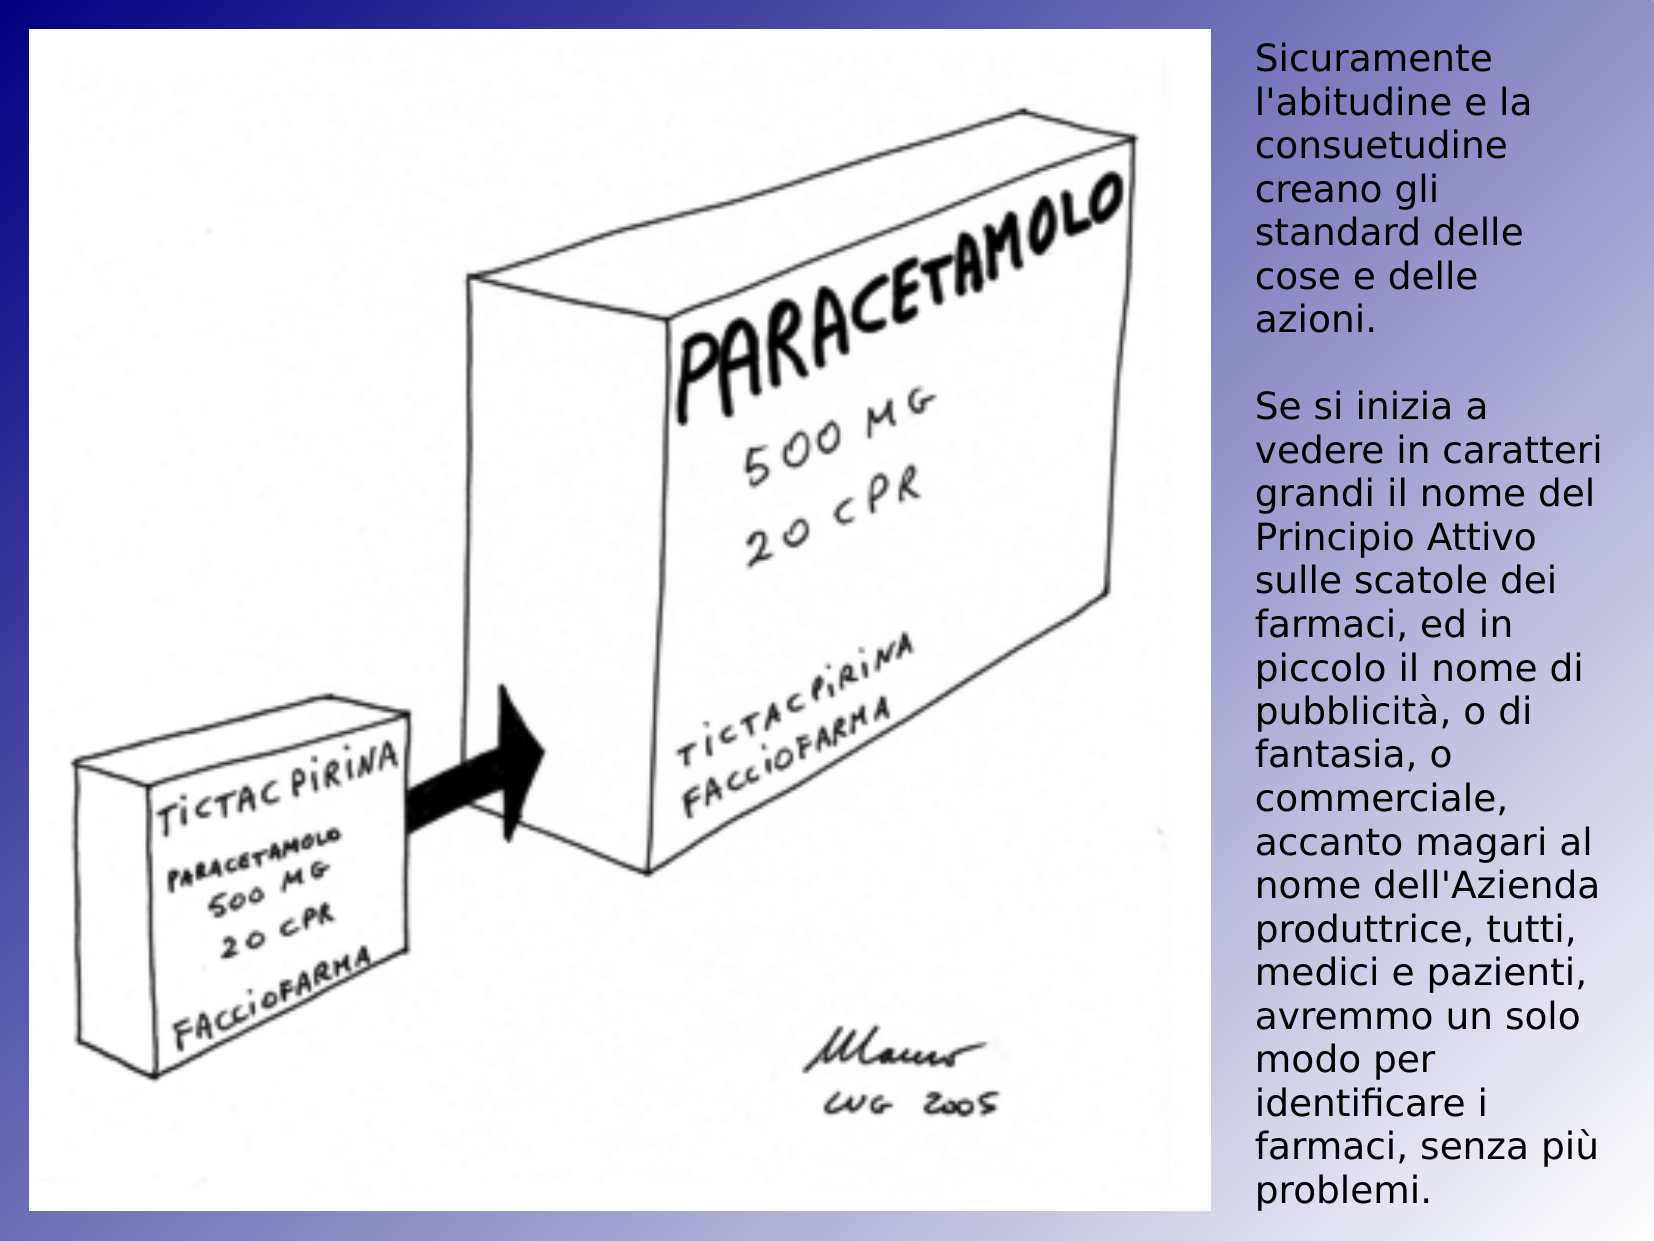

Sicuramente l'abitudine e la consuetudine creano gli standard delle cose e delle azioni.
Se si inizia a vedere in caratteri grandi il nome del Principio Attivo sulle scatole dei farmaci, ed in piccolo il nome di pubblicità, o di fantasia, o commerciale, accanto magari al nome dell'Azienda produttrice, tutti, medici e pazienti, avremmo un solo modo per identificare i farmaci, senza più problemi.